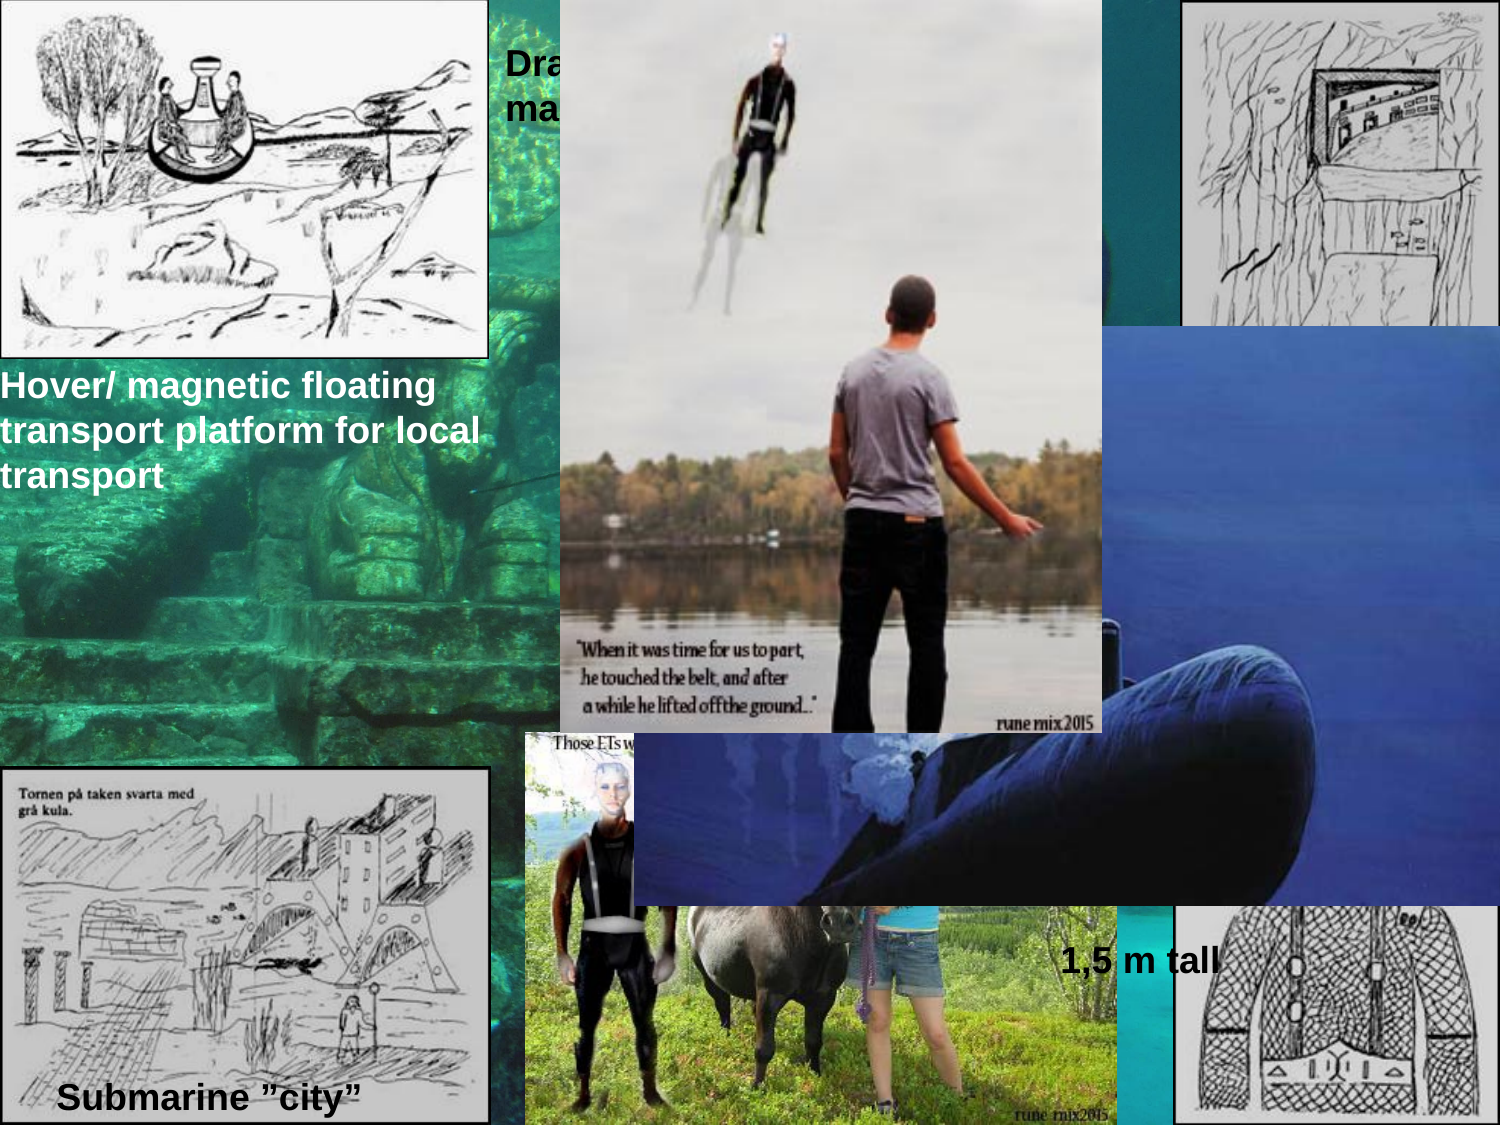

Drawings and sketches that Ante
made after his trips with them
Hover/ magnetic floating
transport platform for local
transport
1,5 m tall
Submarine ”city”